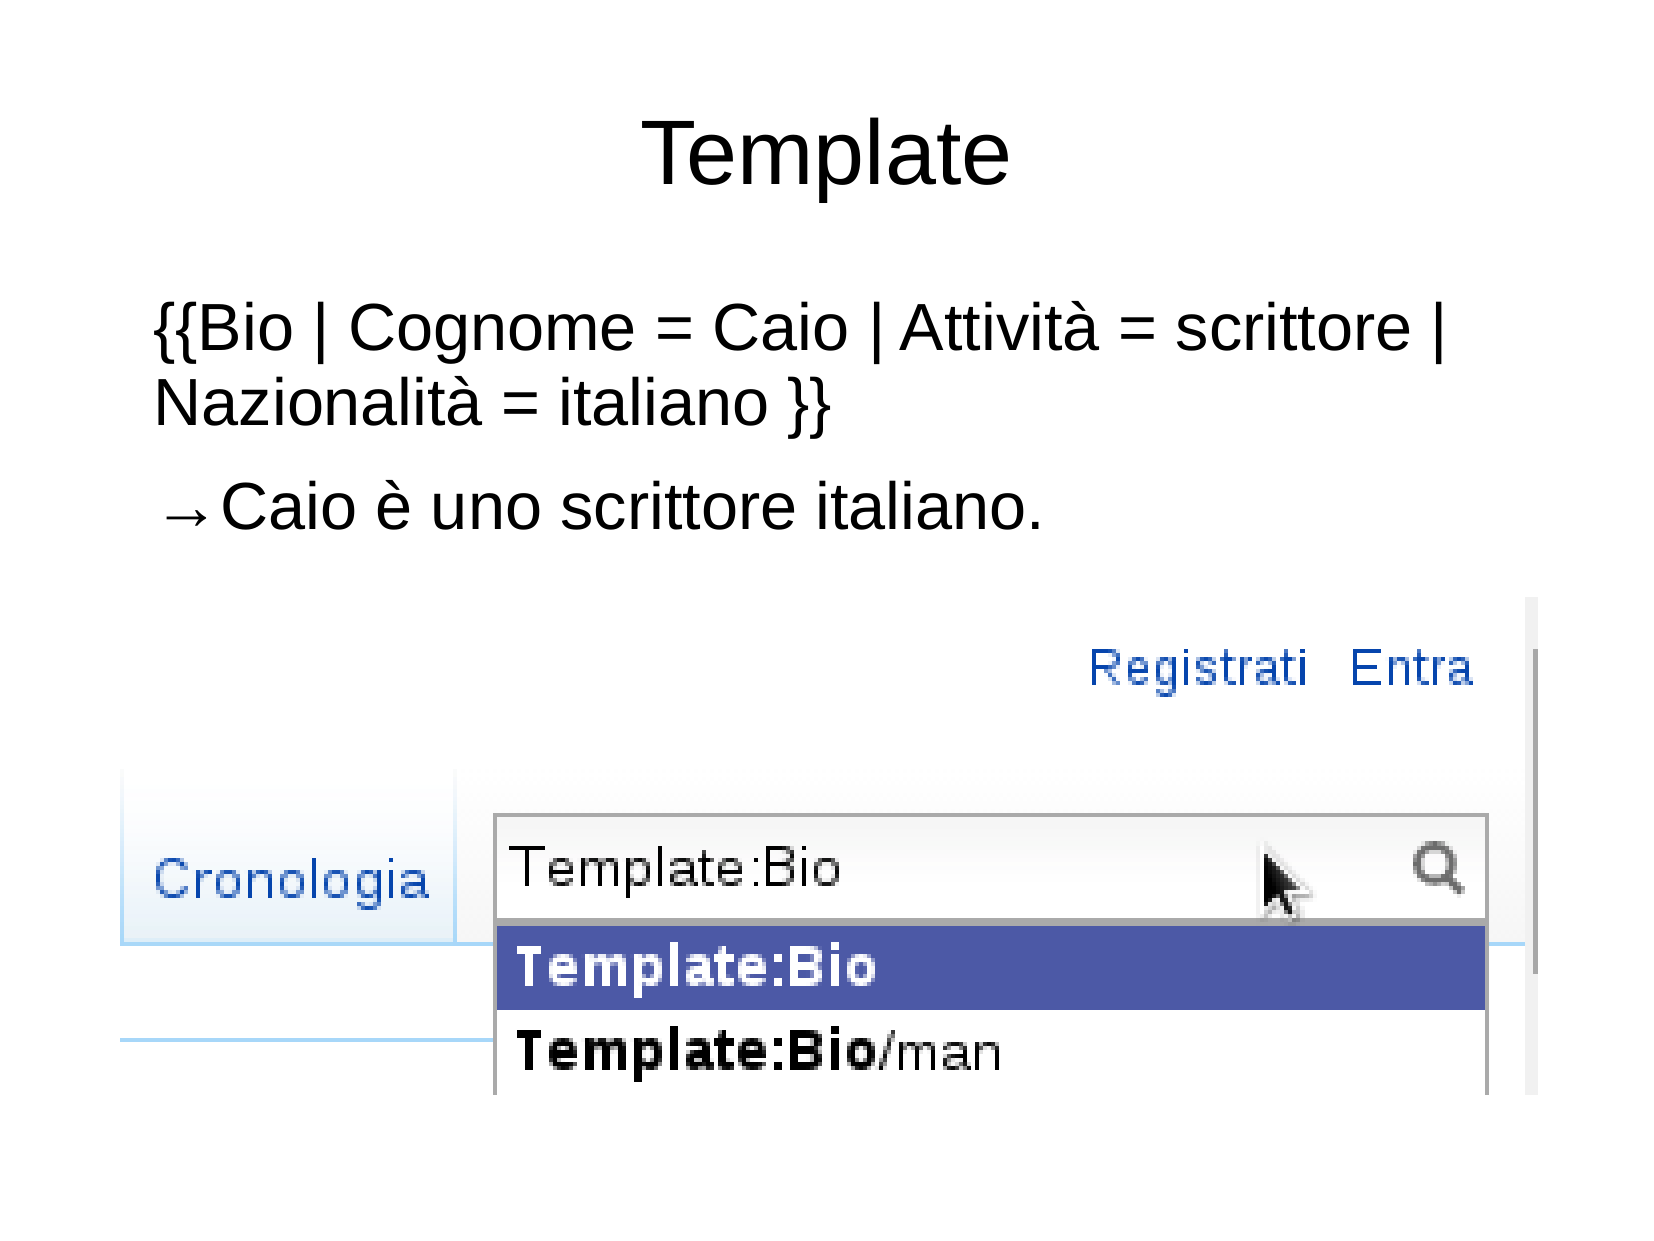

# Template
{{Bio | Cognome = Caio | Attività = scrittore | Nazionalità = italiano }}
→Caio è uno scrittore italiano.